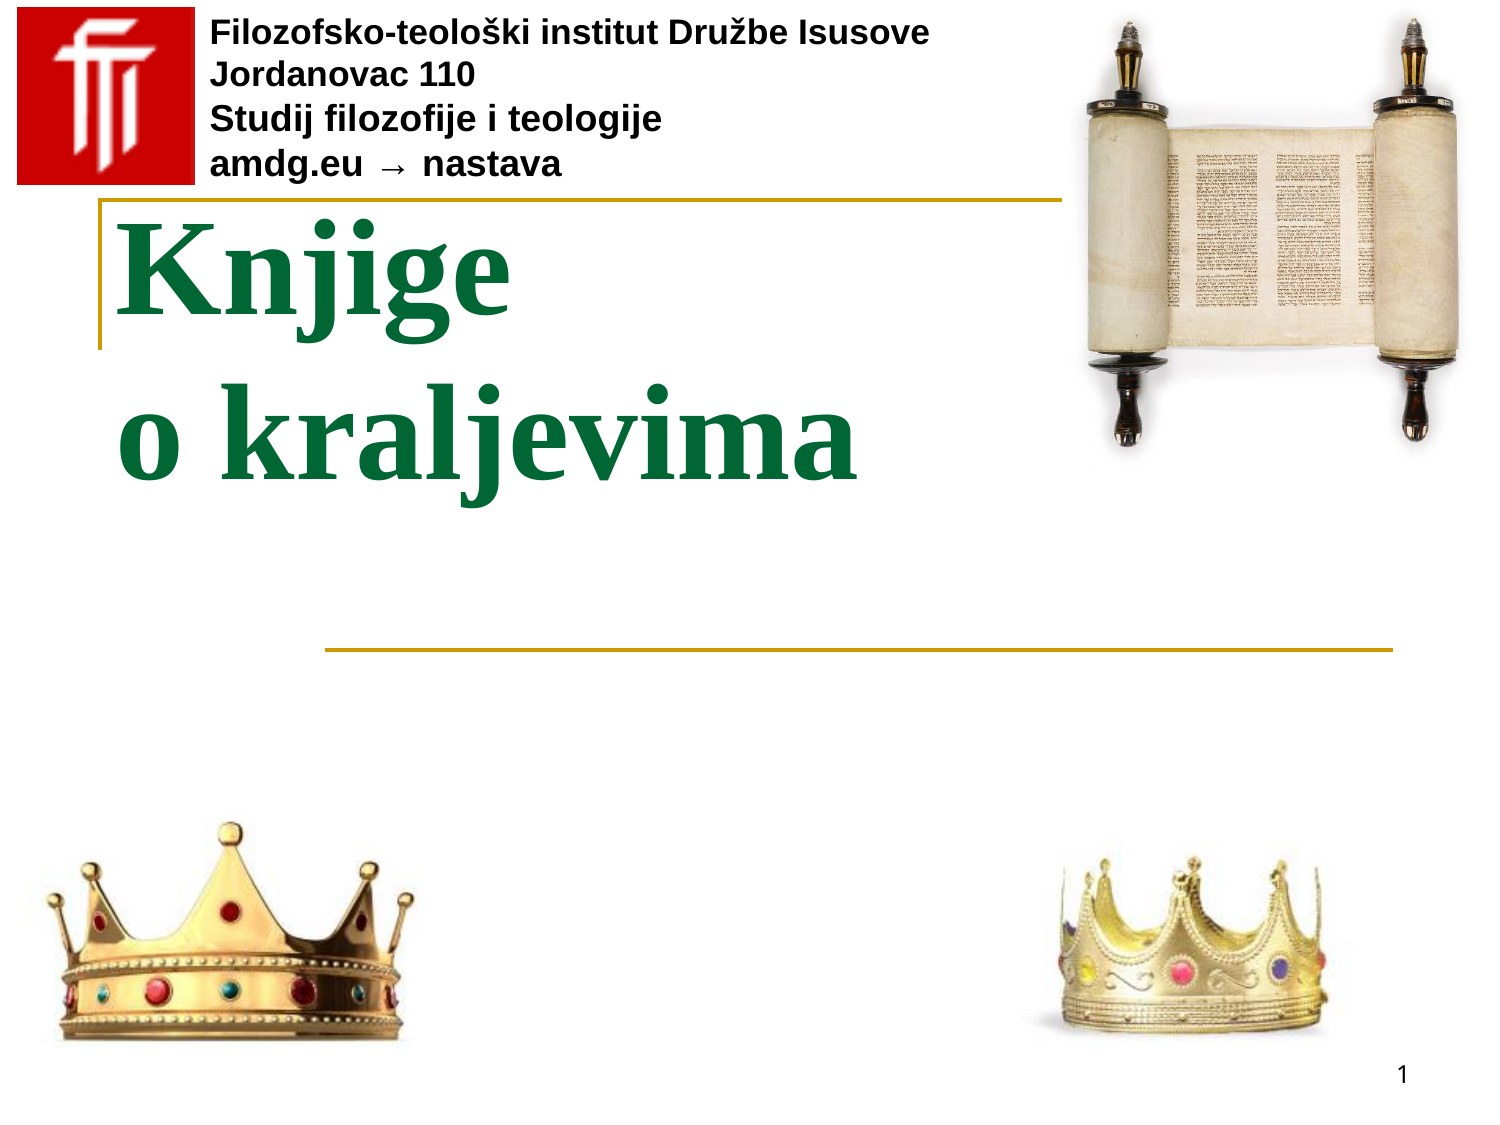

Filozofsko-teološki institut Družbe Isusove
Jordanovac 110
Studij filozofije i teologije
amdg.eu → nastava
# Knjige o kraljevima